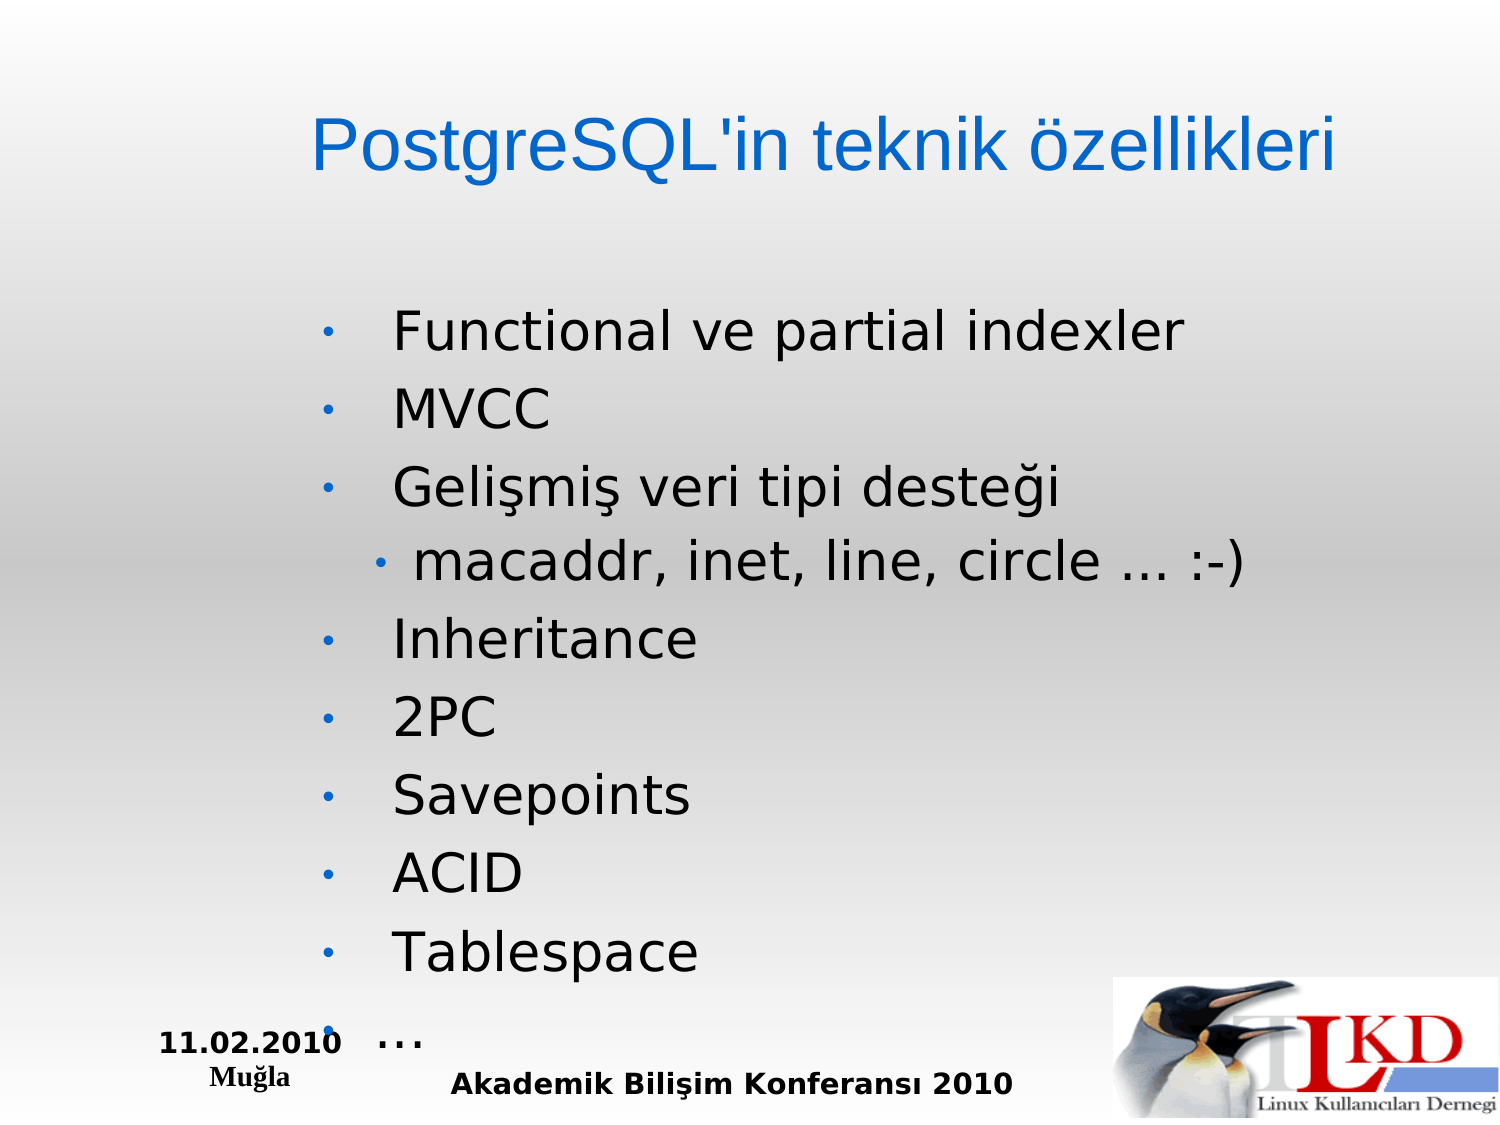

# PostgreSQL'in teknik özellikleri
 Functional ve partial indexler
 MVCC
 Gelişmiş veri tipi desteği
macaddr, inet, line, circle ... :-)
 Inheritance
 2PC
 Savepoints
 ACID
 Tablespace
...